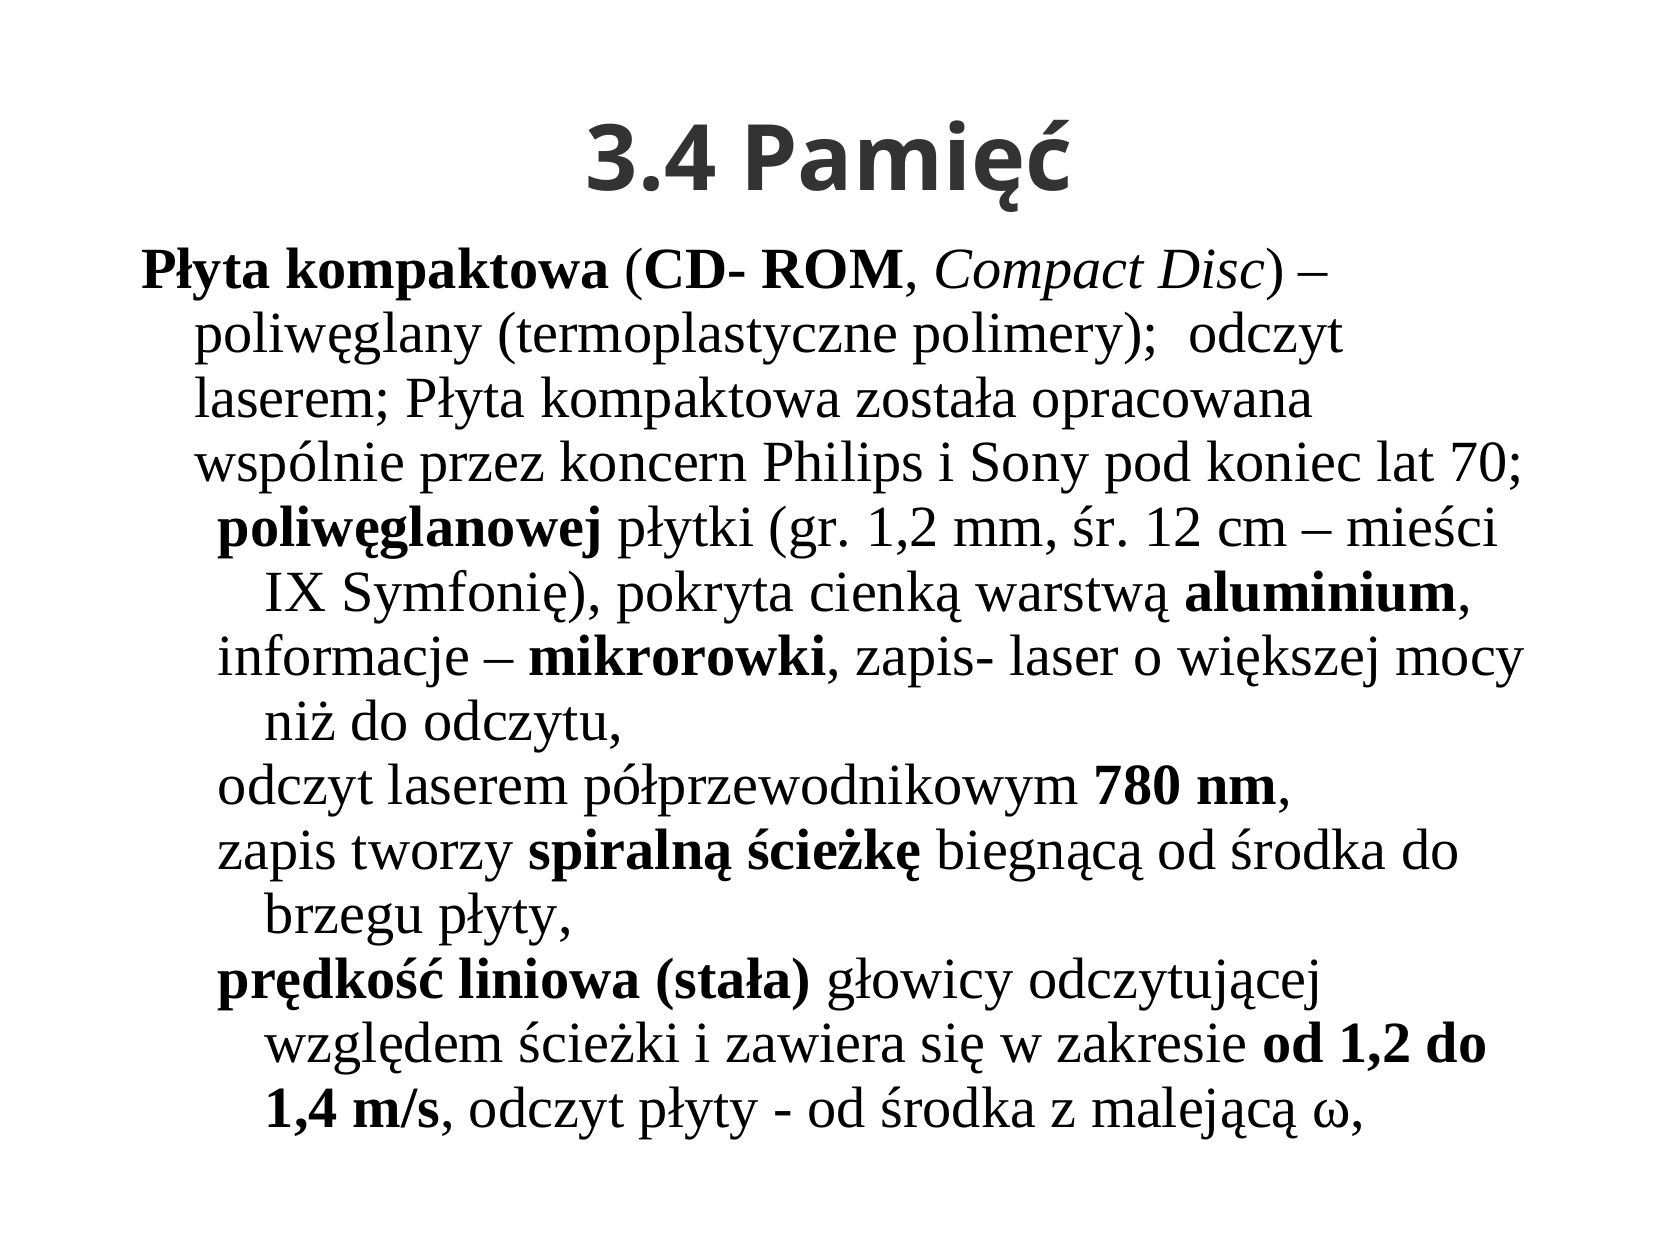

# 3.4 Pamięć
Płyta kompaktowa (CD- ROM, Compact Disc) – poliwęglany (termoplastyczne polimery); odczyt laserem; Płyta kompaktowa została opracowana wspólnie przez koncern Philips i Sony pod koniec lat 70;
poliwęglanowej płytki (gr. 1,2 mm, śr. 12 cm – mieści IX Symfonię), pokryta cienką warstwą aluminium,
informacje – mikrorowki, zapis- laser o większej mocy niż do odczytu,
odczyt laserem półprzewodnikowym 780 nm,
zapis tworzy spiralną ścieżkę biegnącą od środka do brzegu płyty,
prędkość liniowa (stała) głowicy odczytującej względem ścieżki i zawiera się w zakresie od 1,2 do 1,4 m/s, odczyt płyty - od środka z malejącą ω,